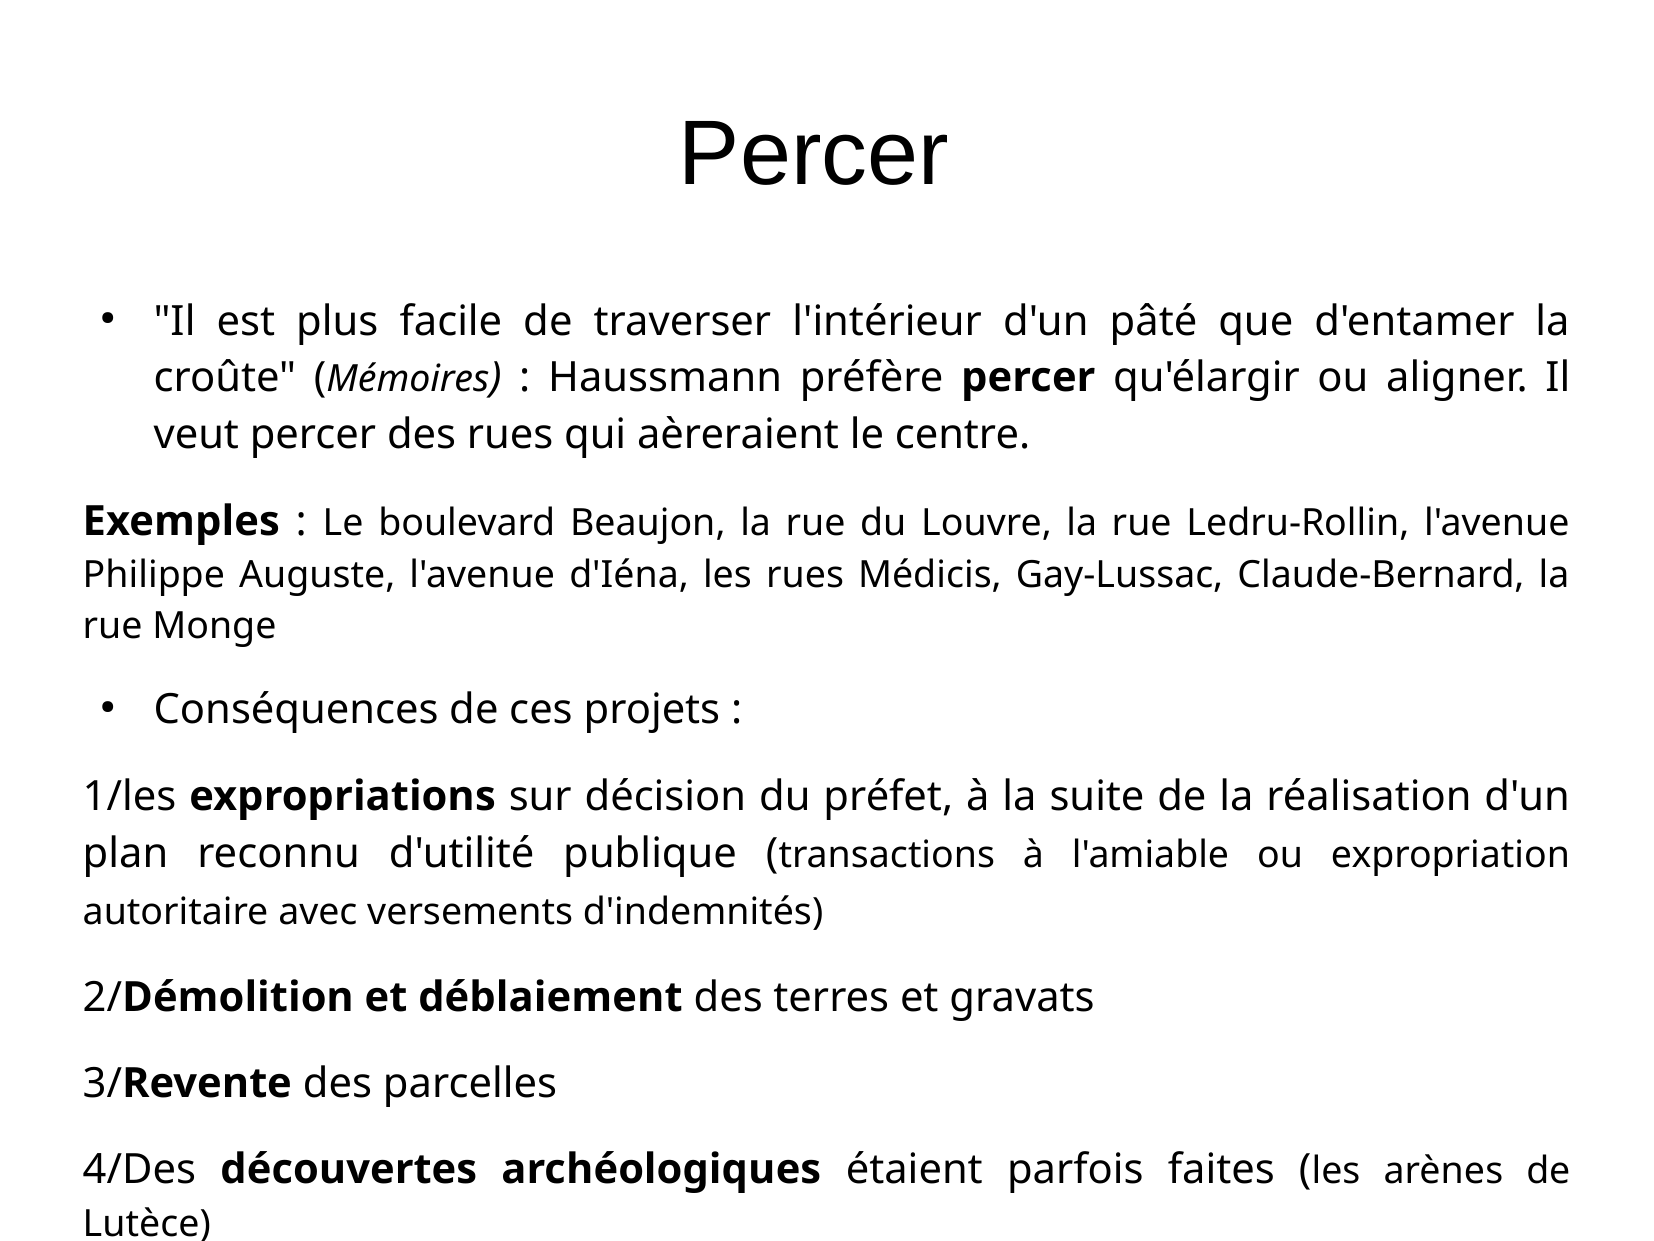

# Percer
"Il est plus facile de traverser l'intérieur d'un pâté que d'entamer la croûte" (Mémoires) : Haussmann préfère percer qu'élargir ou aligner. Il veut percer des rues qui aèreraient le centre.
Exemples : Le boulevard Beaujon, la rue du Louvre, la rue Ledru-Rollin, l'avenue Philippe Auguste, l'avenue d'Iéna, les rues Médicis, Gay-Lussac, Claude-Bernard, la rue Monge
Conséquences de ces projets :
1/les expropriations sur décision du préfet, à la suite de la réalisation d'un plan reconnu d'utilité publique (transactions à l'amiable ou expropriation autoritaire avec versements d'indemnités)
2/Démolition et déblaiement des terres et gravats
3/Revente des parcelles
4/Des découvertes archéologiques étaient parfois faites (les arènes de Lutèce)